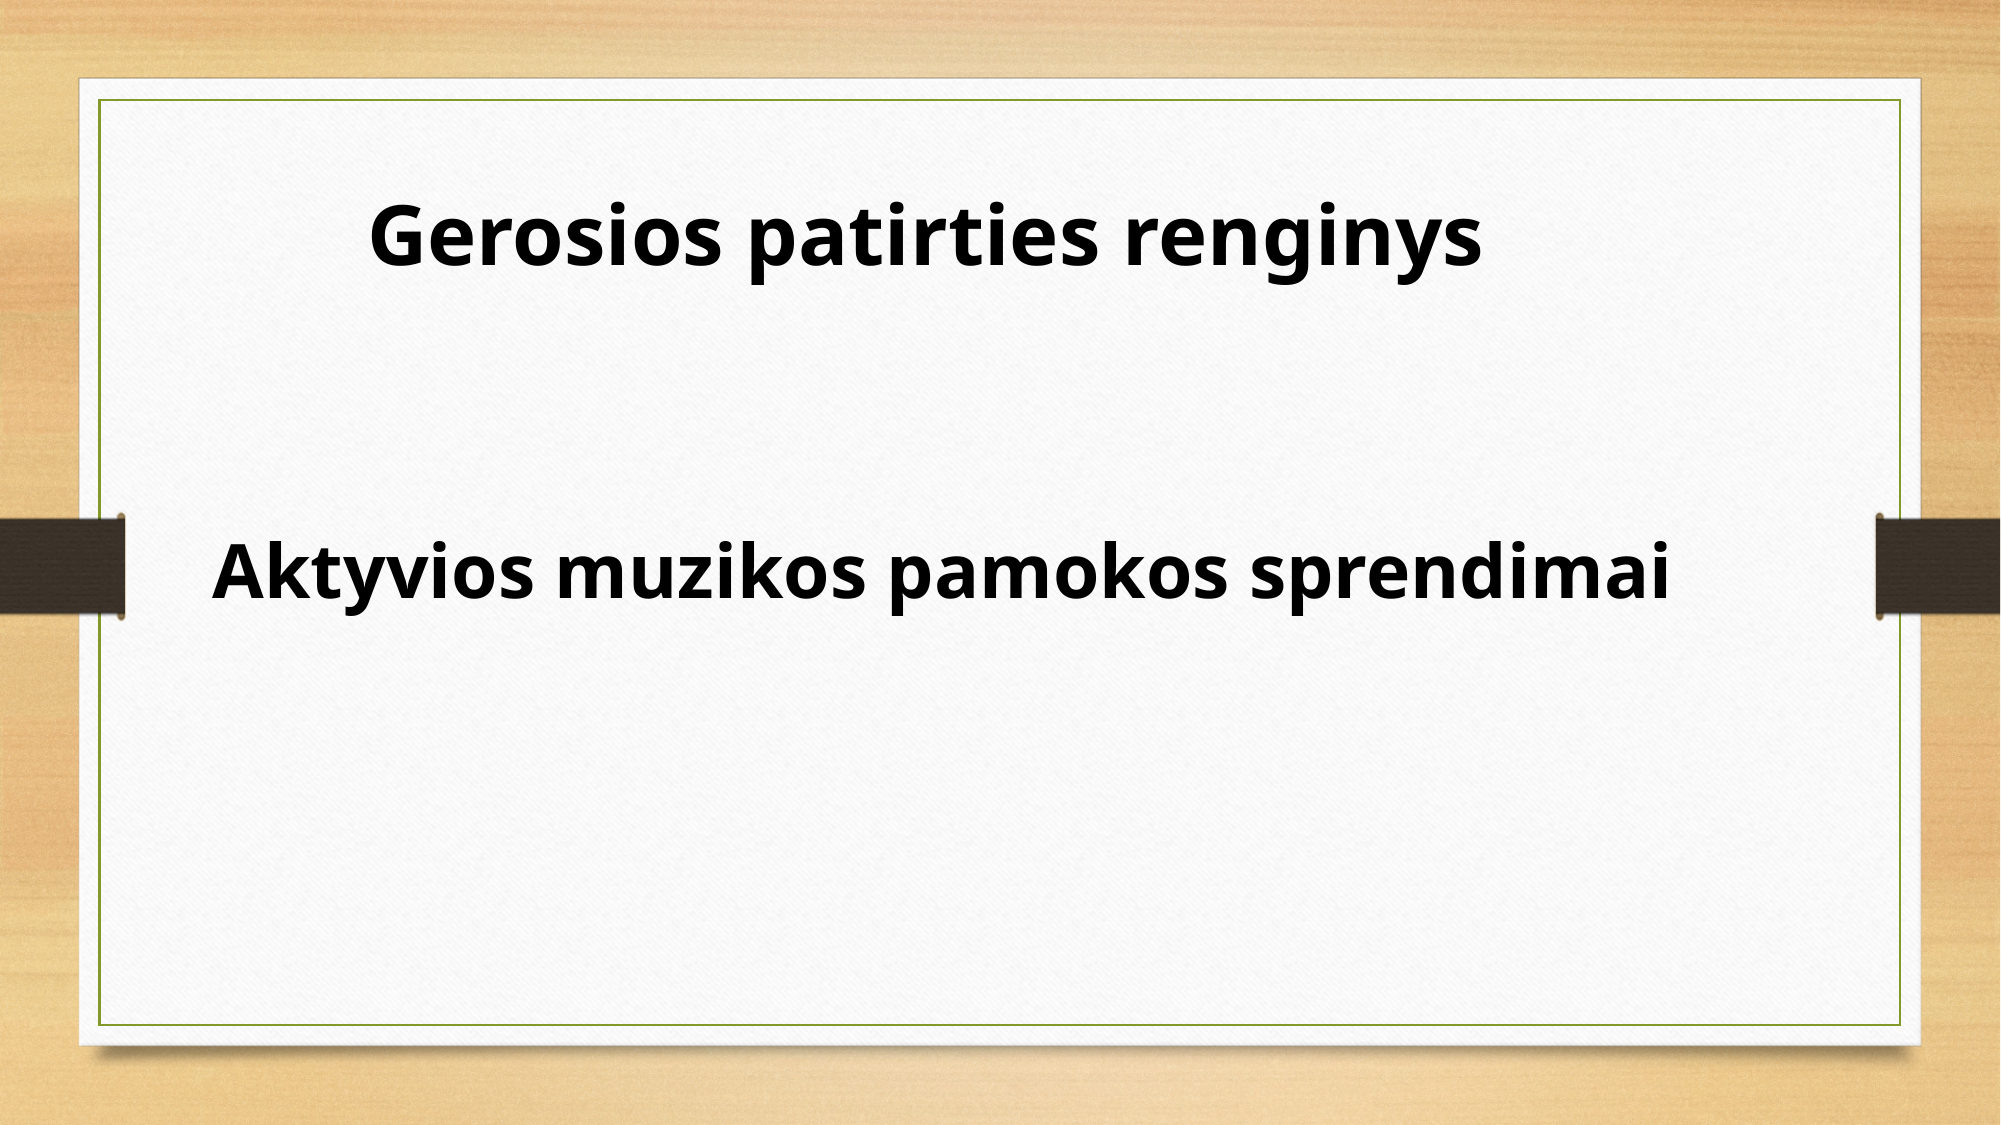

Gerosios patirties renginys
Aktyvios muzikos pamokos sprendimai